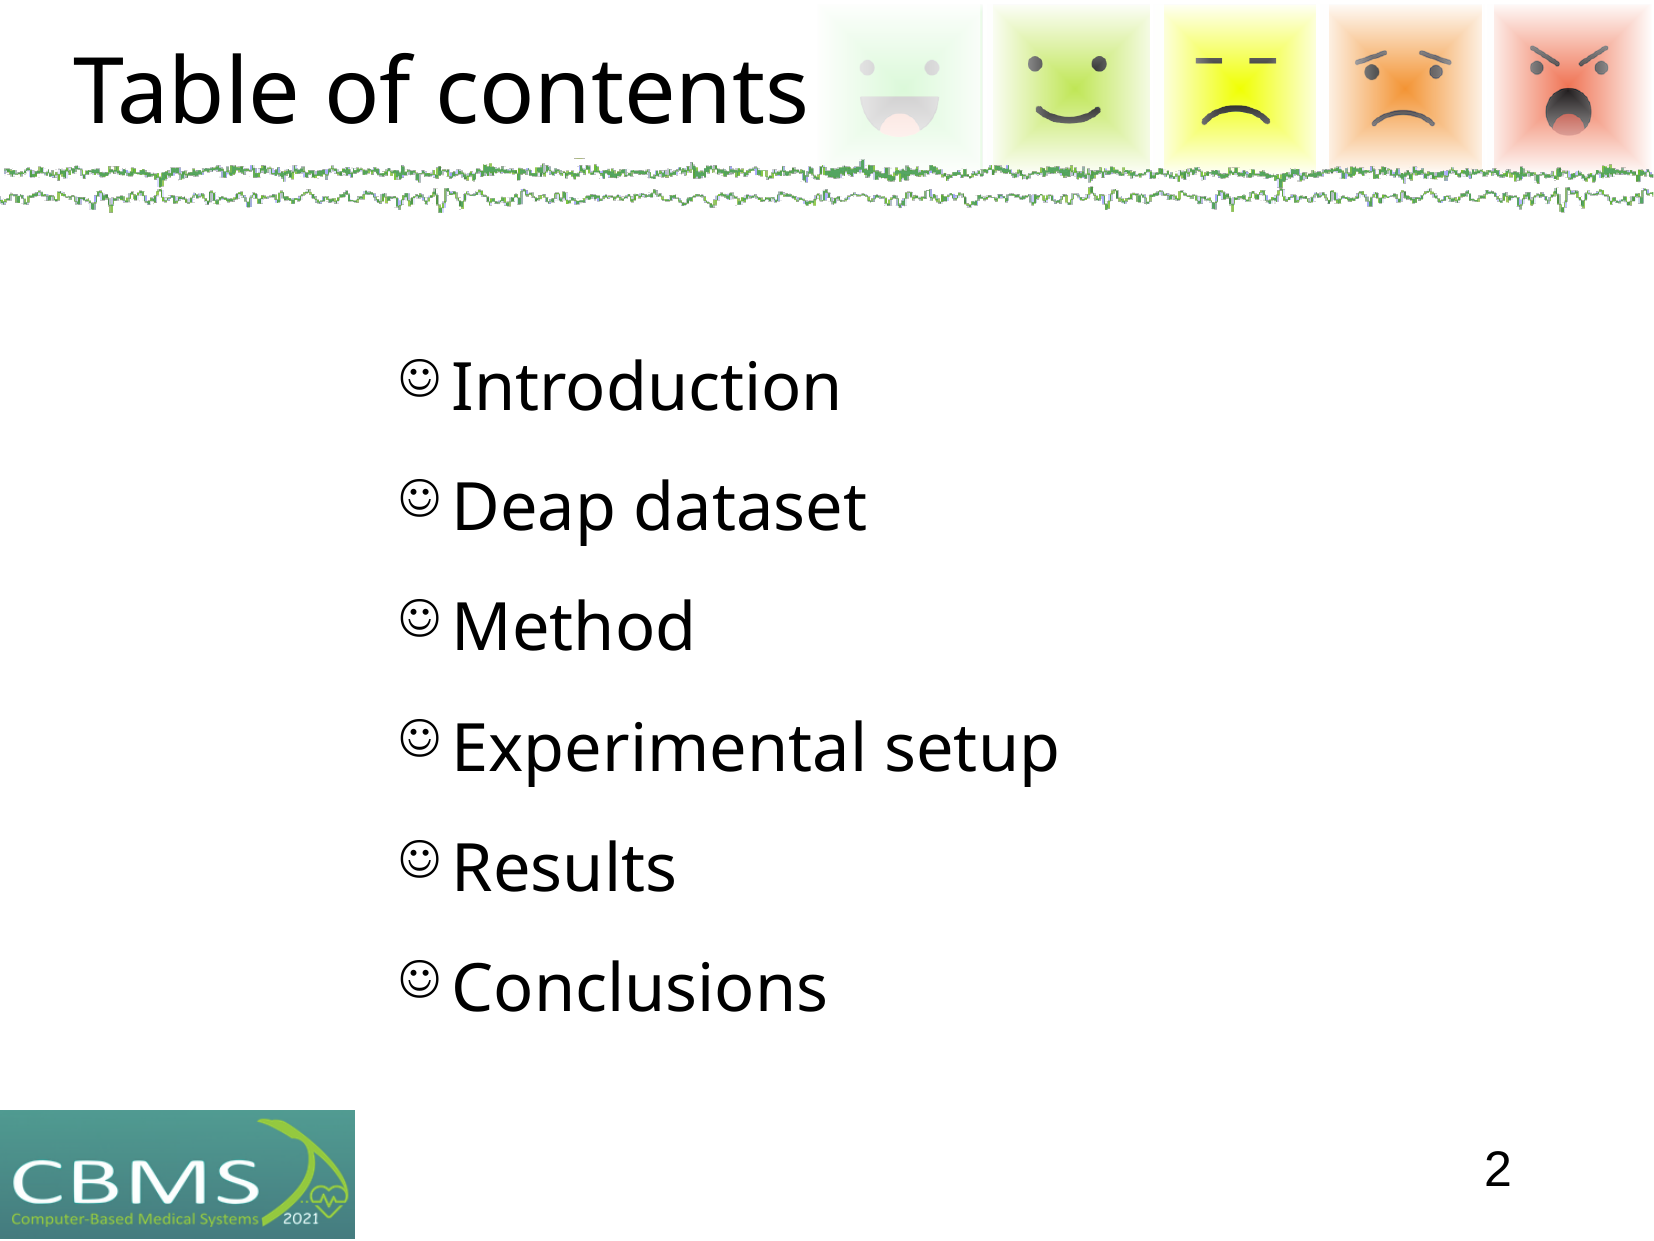

Table of contents
Introduction
Deap dataset
Method
Experimental setup
Results
Conclusions